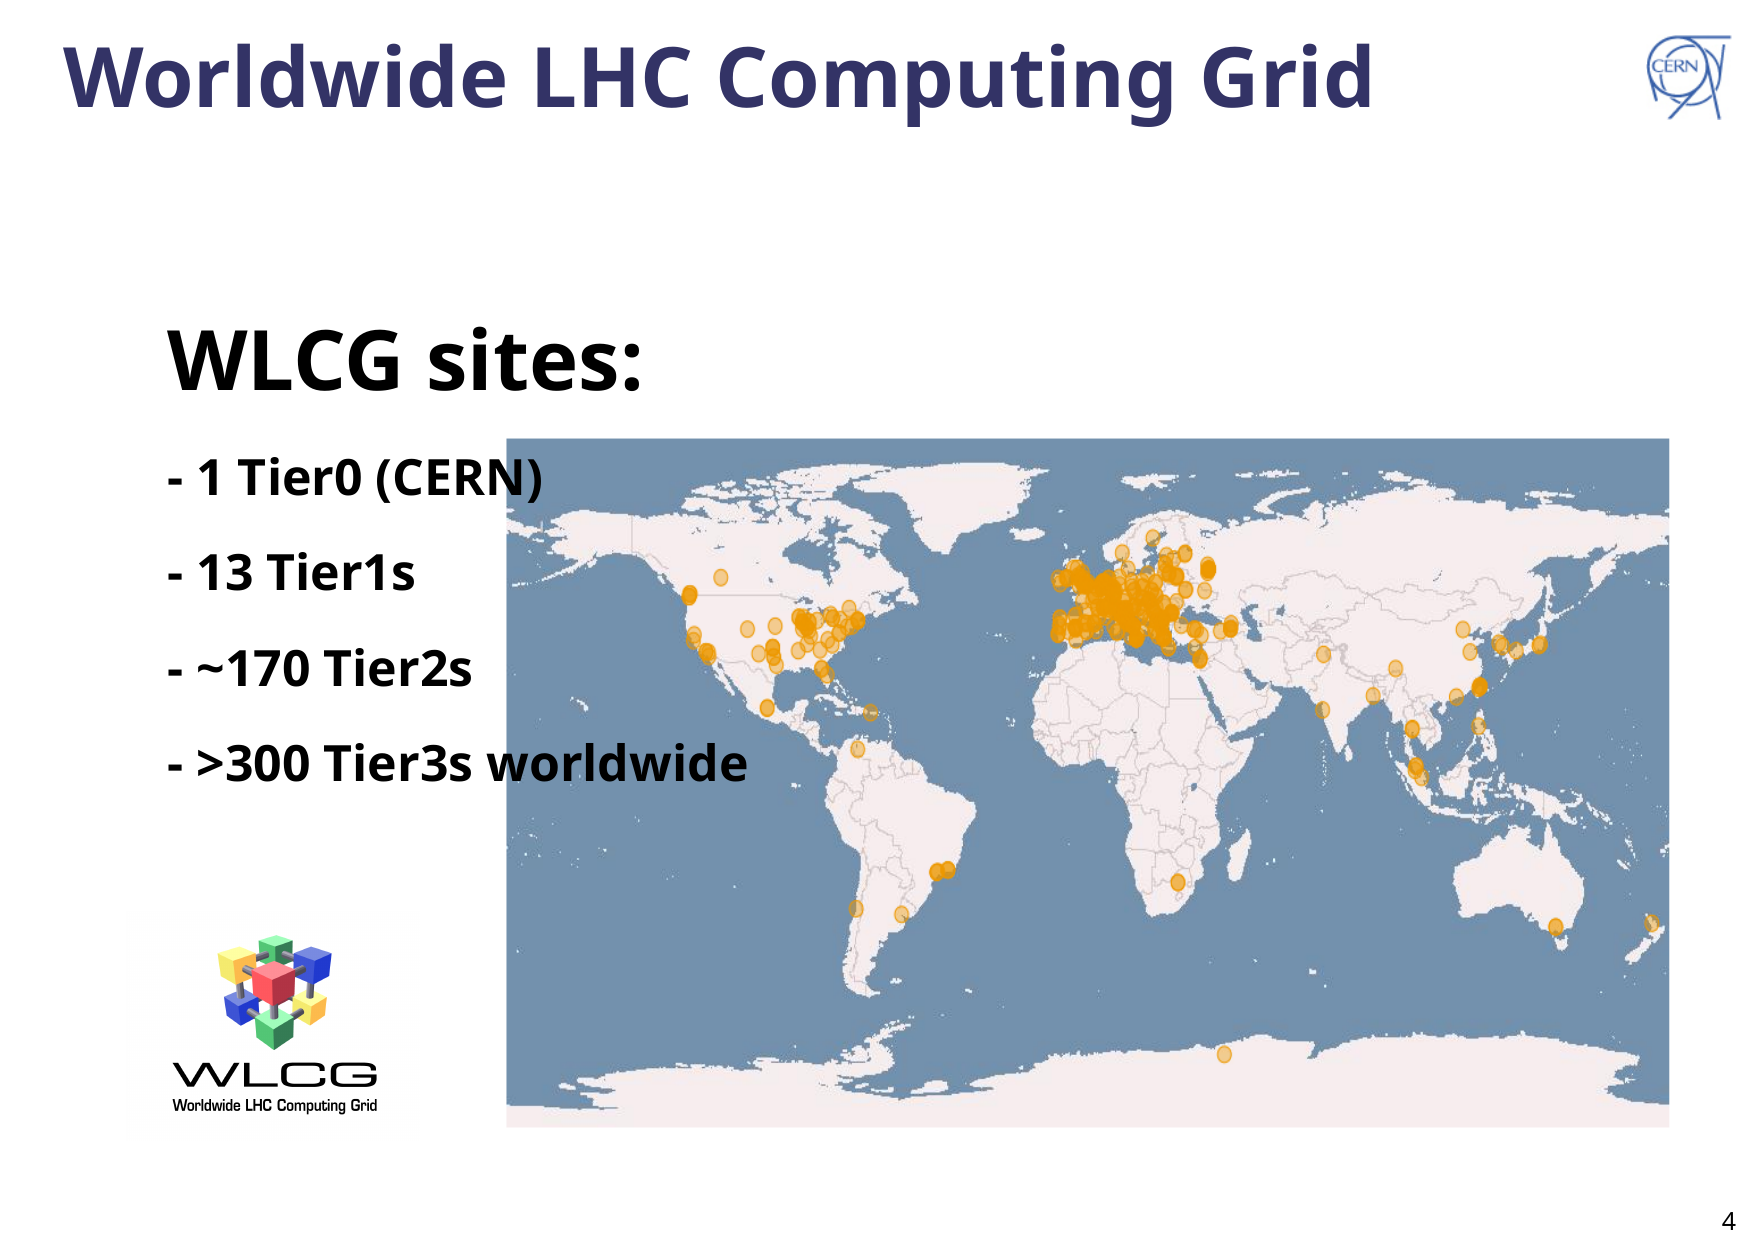

# Worldwide LHC Computing Grid
WLCG sites:
- 1 Tier0 (CERN)
- 13 Tier1s
- ~170 Tier2s
- >300 Tier3s worldwide
4